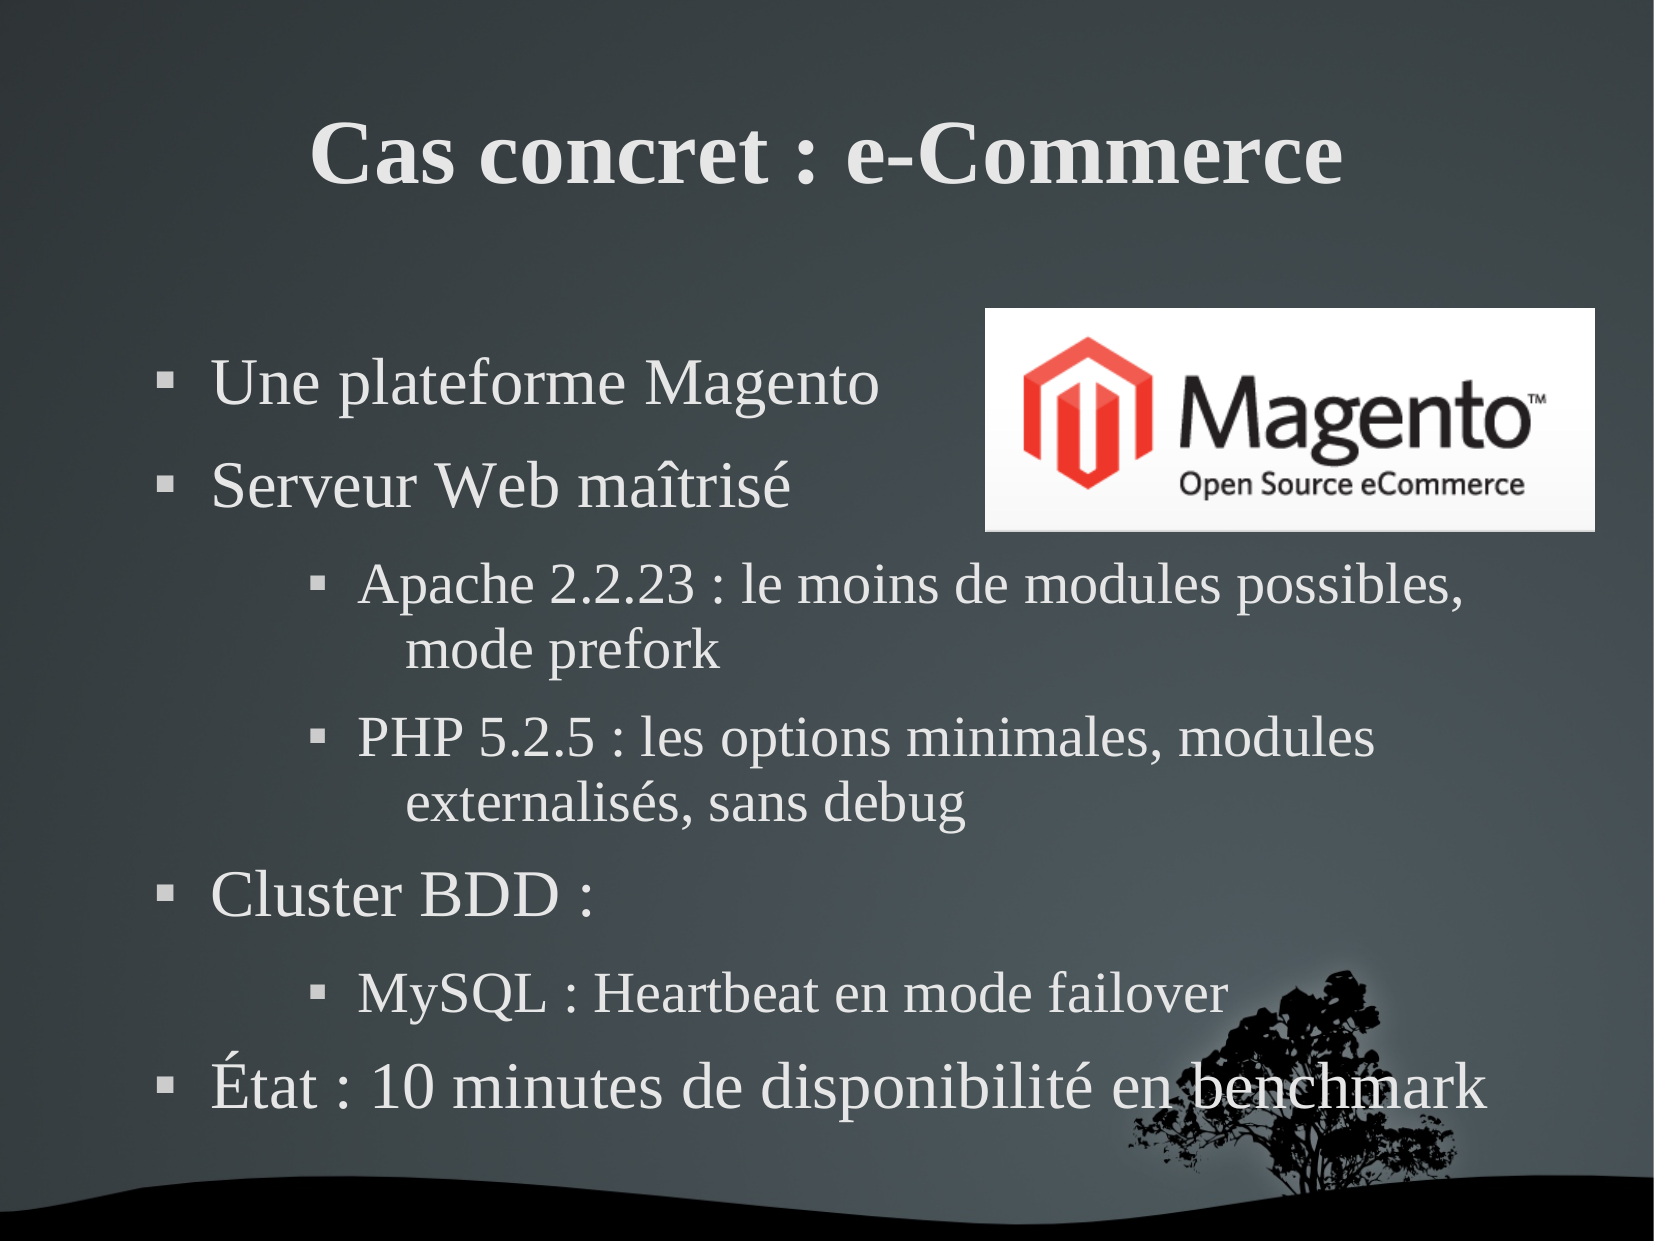

# Cas concret : e-Commerce
Une plateforme Magento
Serveur Web maîtrisé
Apache 2.2.23 : le moins de modules possibles, mode prefork
PHP 5.2.5 : les options minimales, modules externalisés, sans debug
Cluster BDD :
MySQL : Heartbeat en mode failover
État : 10 minutes de disponibilité en benchmark